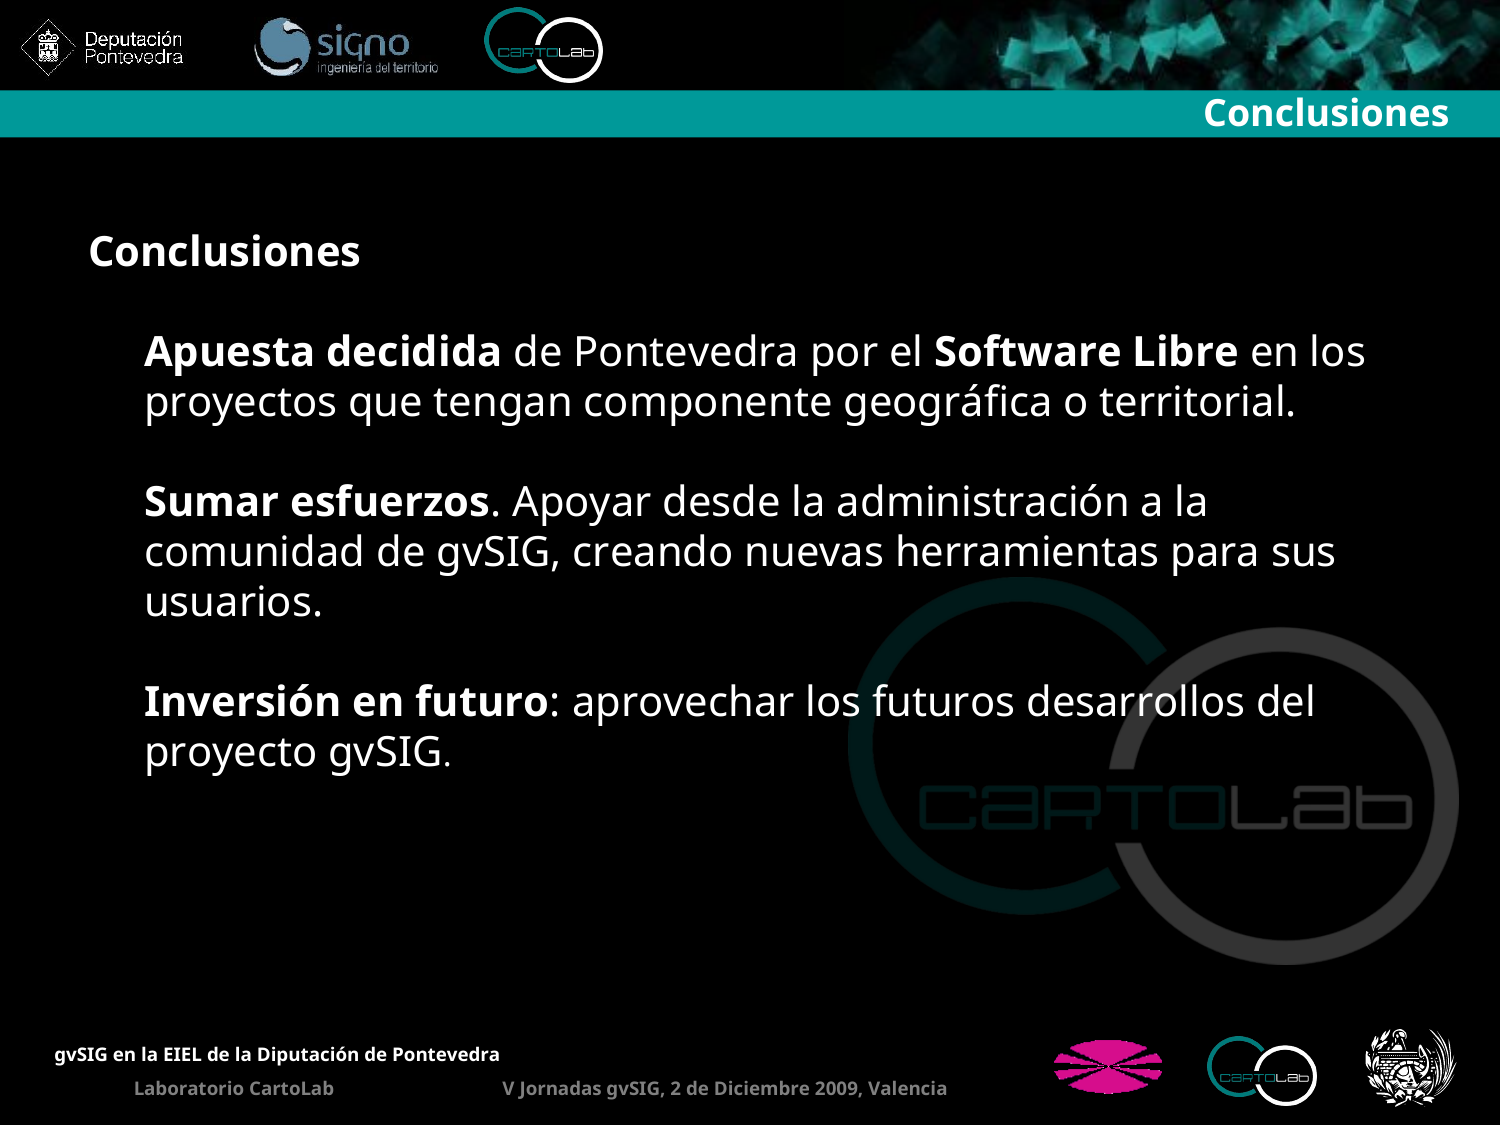

Conclusiones
Conclusiones
	Apuesta decidida de Pontevedra por el Software Libre en los proyectos que tengan componente geográfica o territorial.
	Sumar esfuerzos. Apoyar desde la administración a la comunidad de gvSIG, creando nuevas herramientas para sus usuarios.
	Inversión en futuro: aprovechar los futuros desarrollos del proyecto gvSIG.